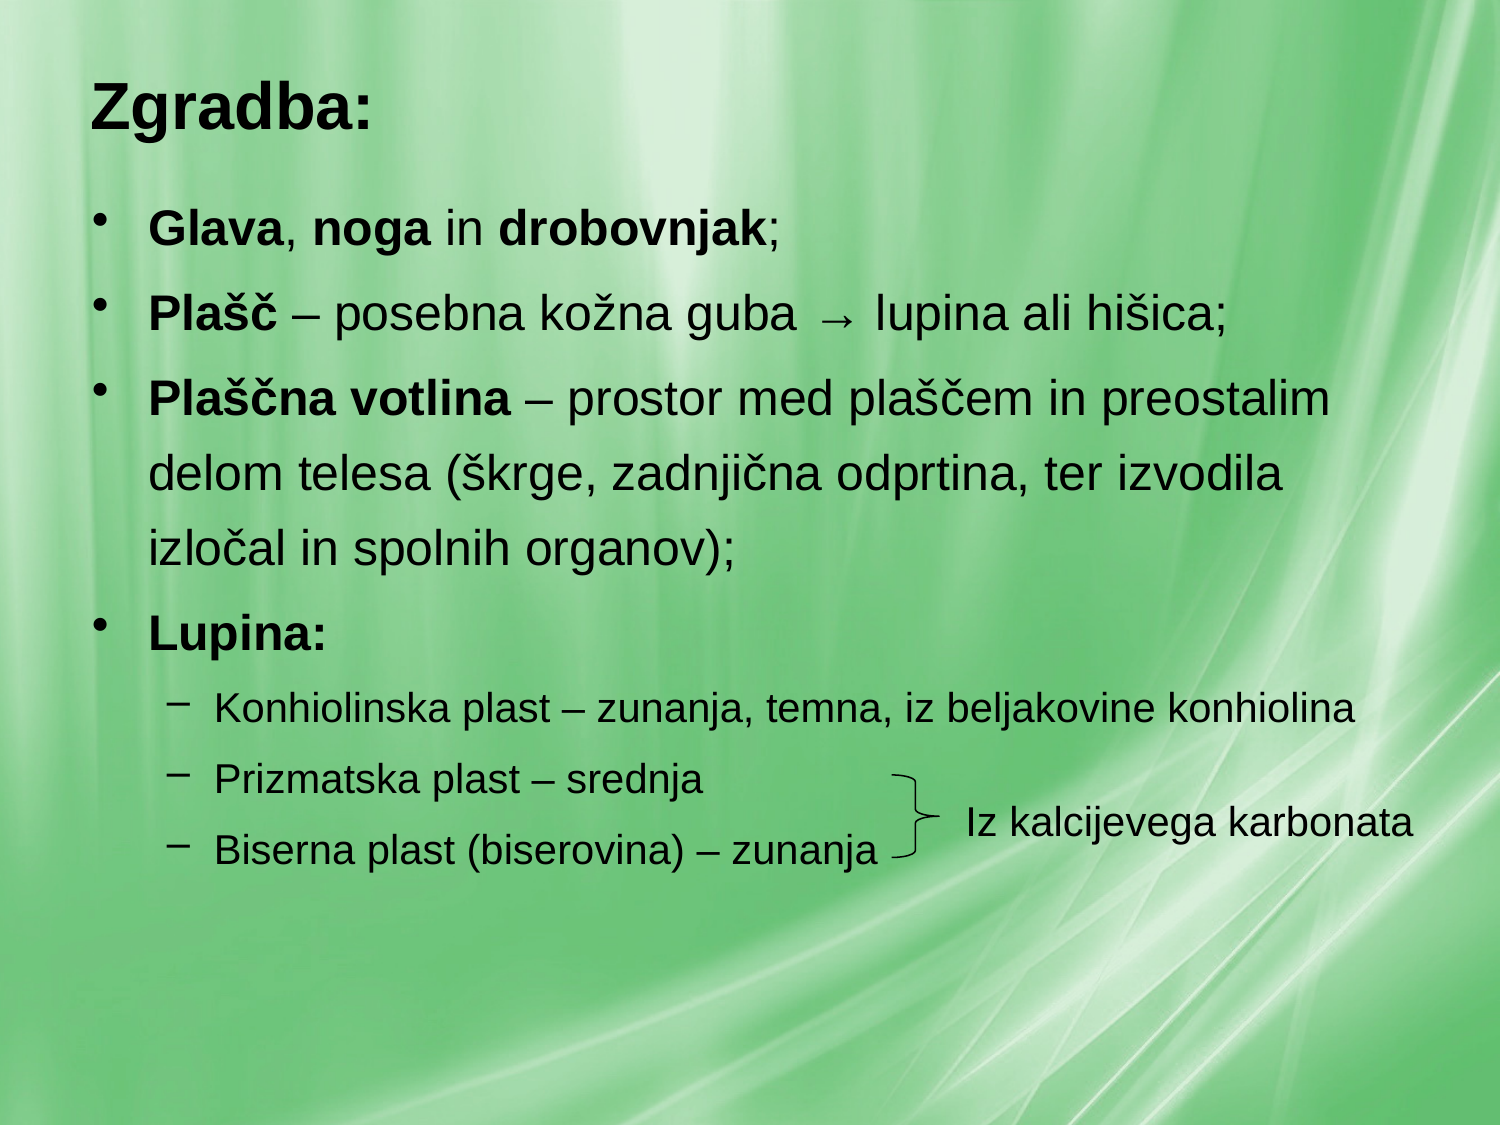

# Zgradba:
Glava, noga in drobovnjak;
Plašč – posebna kožna guba → lupina ali hišica;
Plaščna votlina – prostor med plaščem in preostalim delom telesa (škrge, zadnjična odprtina, ter izvodila izločal in spolnih organov);
Lupina:
Konhiolinska plast – zunanja, temna, iz beljakovine konhiolina
Prizmatska plast – srednja
Biserna plast (biserovina) – zunanja
Iz kalcijevega karbonata